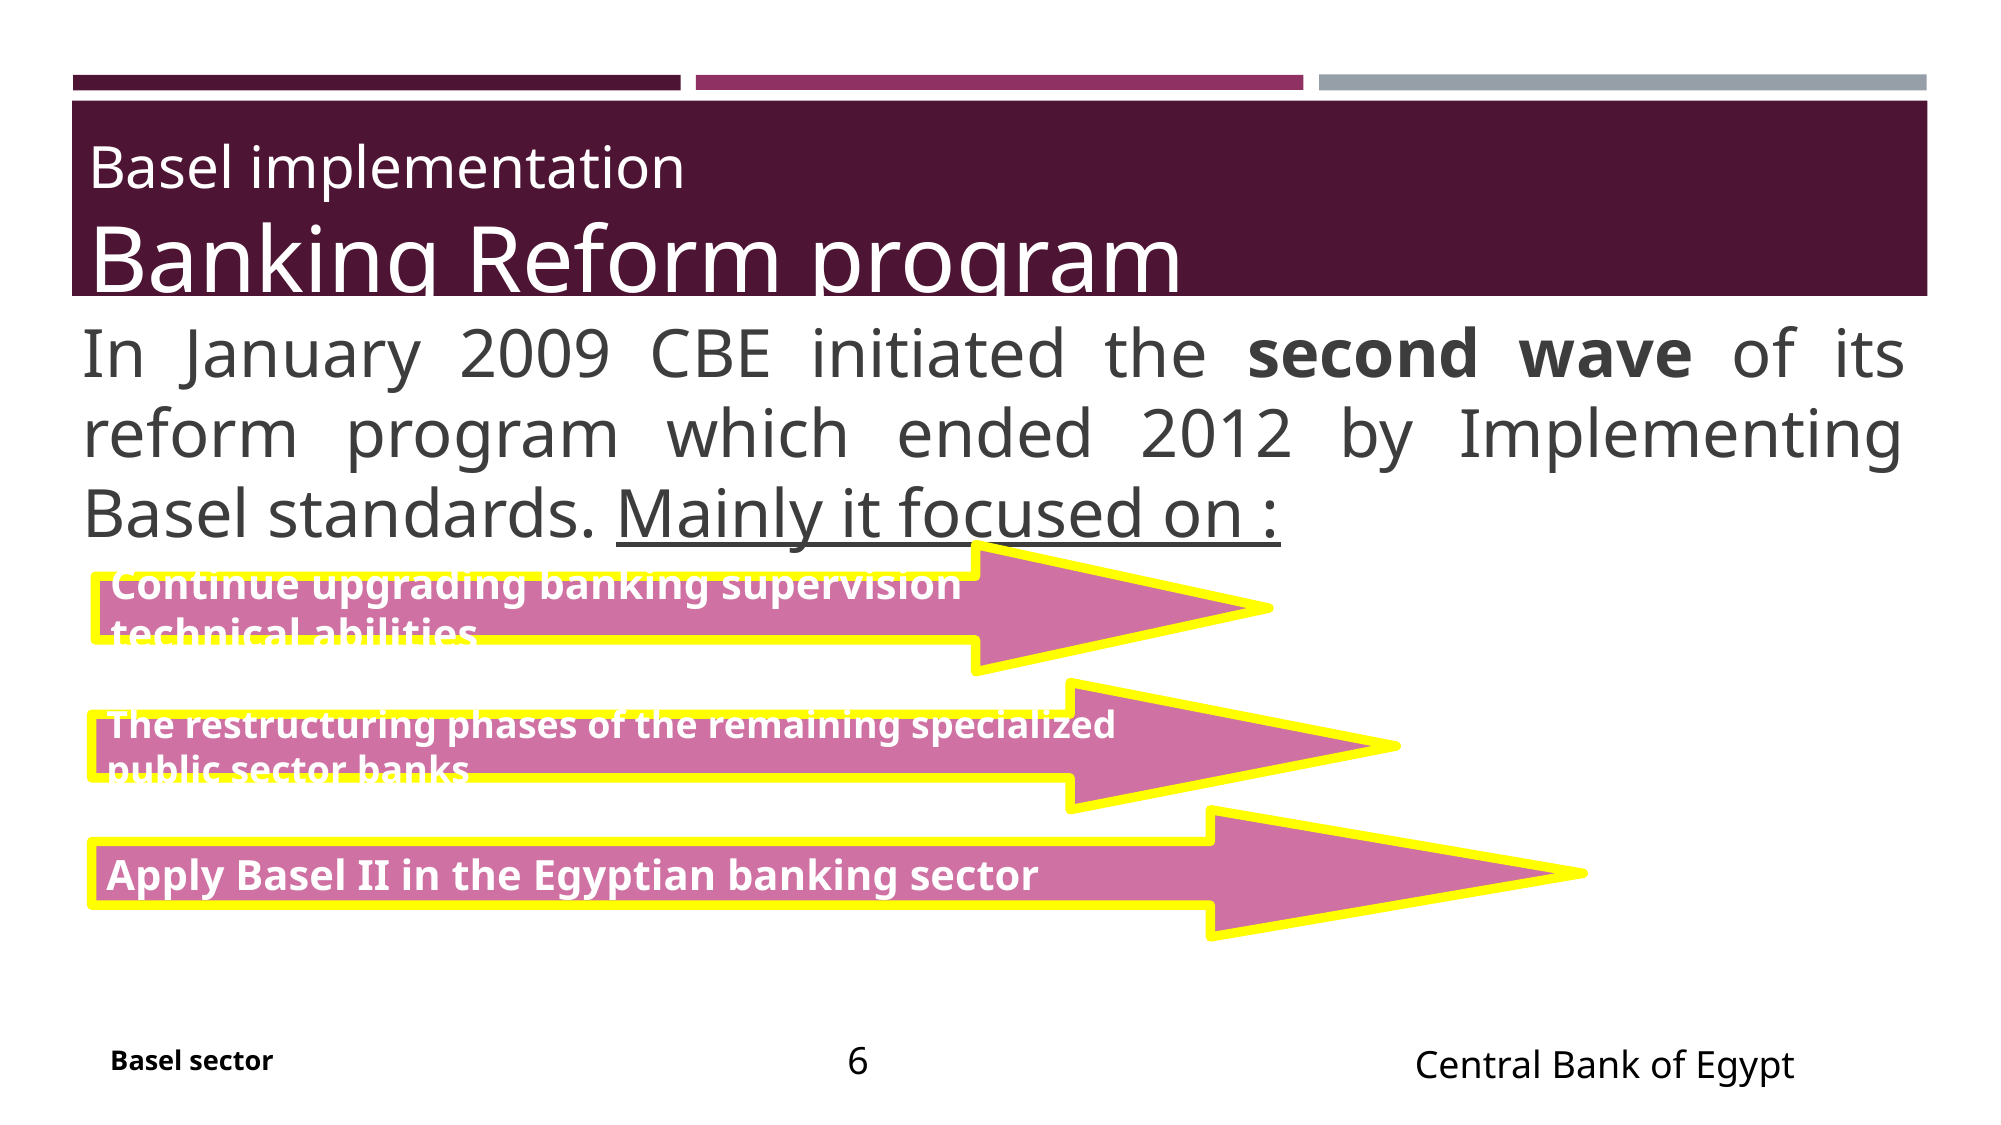

# Basel implementation Banking Reform program
In January 2009 CBE initiated the second wave of its reform program which ended 2012 by Implementing Basel standards. Mainly it focused on :
Continue upgrading banking supervision technical abilities
The restructuring phases of the remaining specialized public sector banks
Apply Basel II in the Egyptian banking sector
Central Bank of Egypt